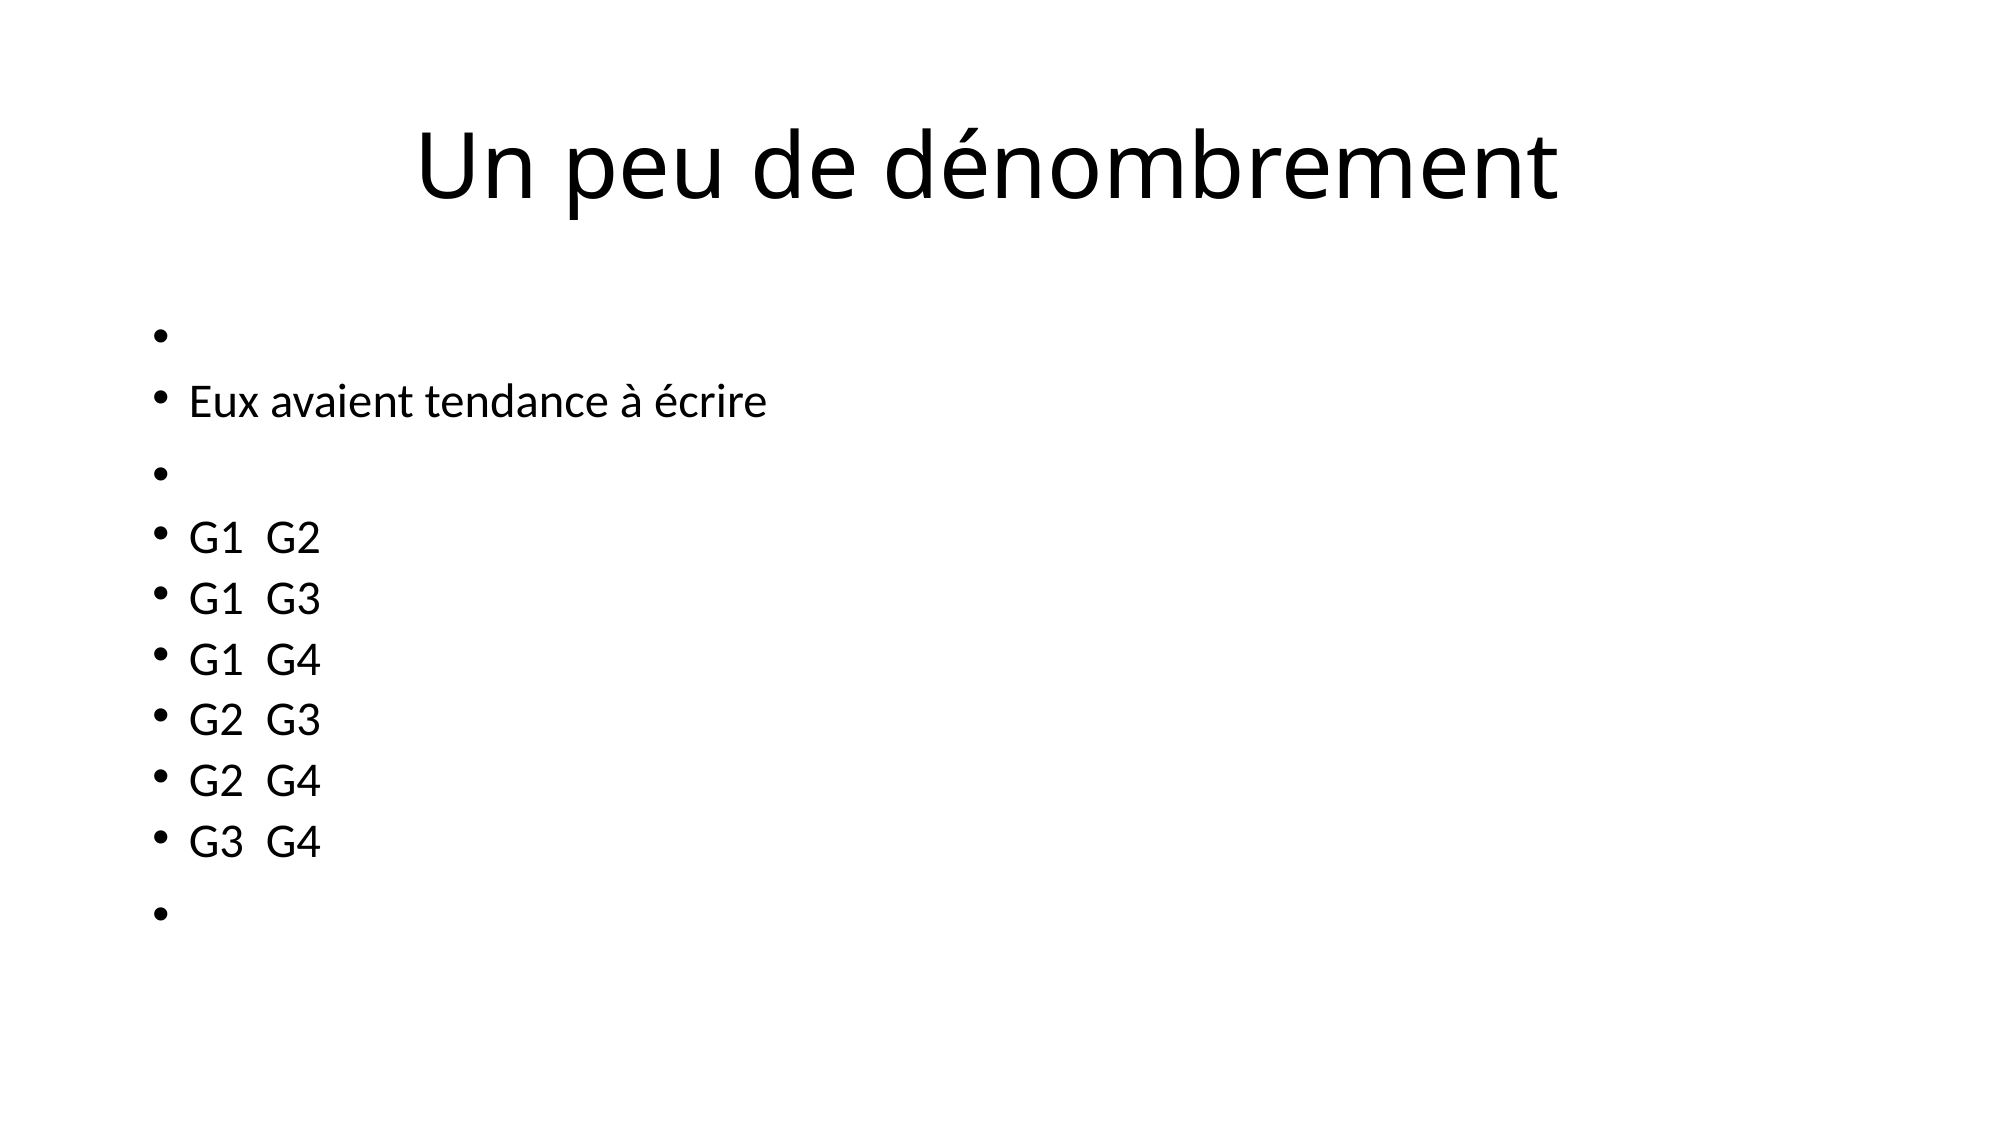

# Un peu de dénombrement
Eux avaient tendance à écrire
G1 G2
G1 G3
G1 G4
G2 G3
G2 G4
G3 G4